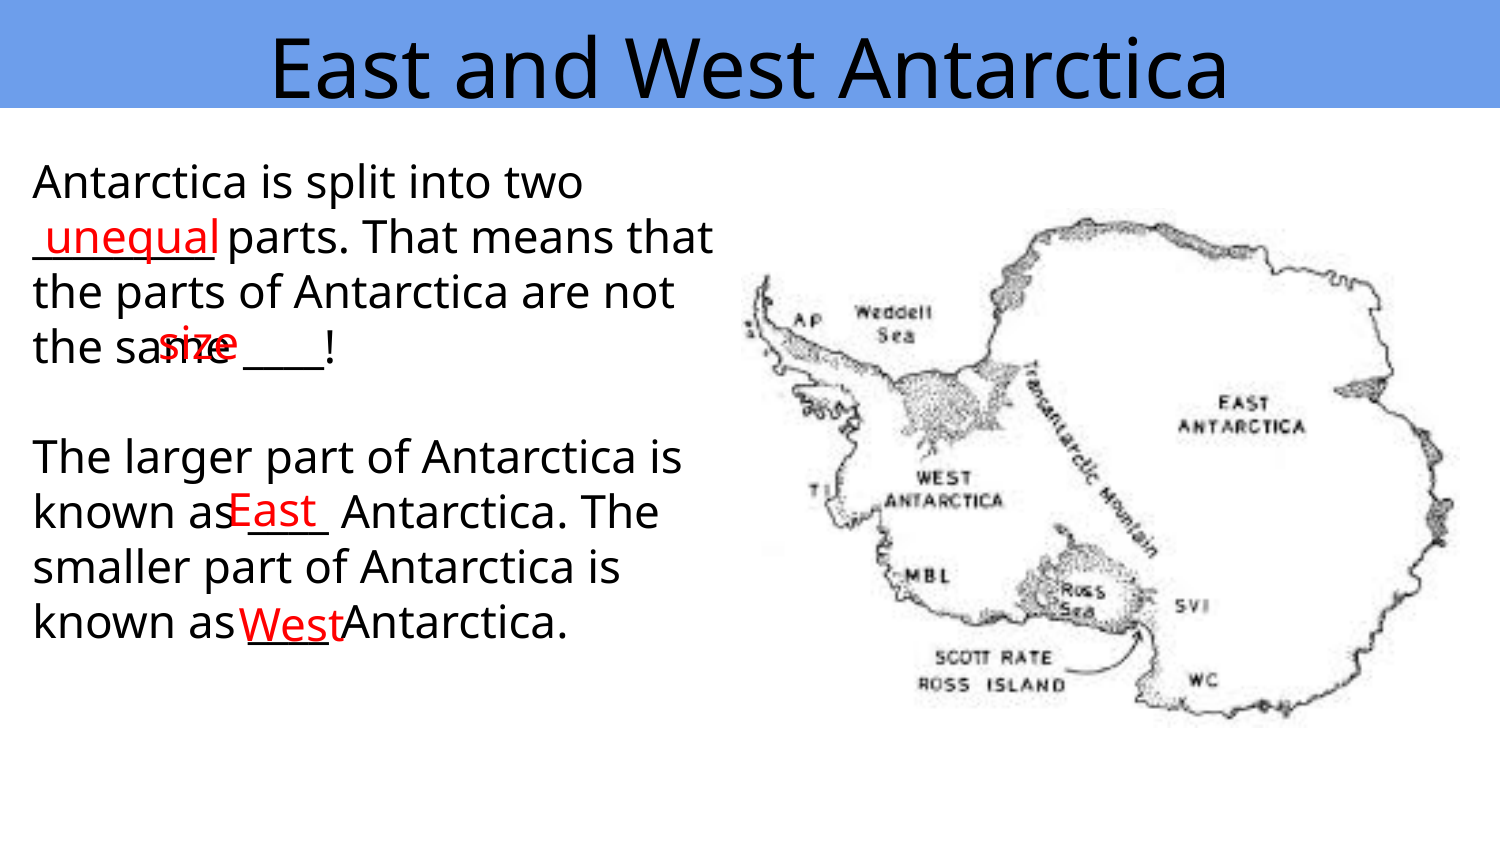

# East and West Antarctica
Antarctica is split into two _________ parts. That means that the parts of Antarctica are not the same ____!
The larger part of Antarctica is known as ____ Antarctica. The smaller part of Antarctica is known as ____ Antarctica.
unequal
size
East
West